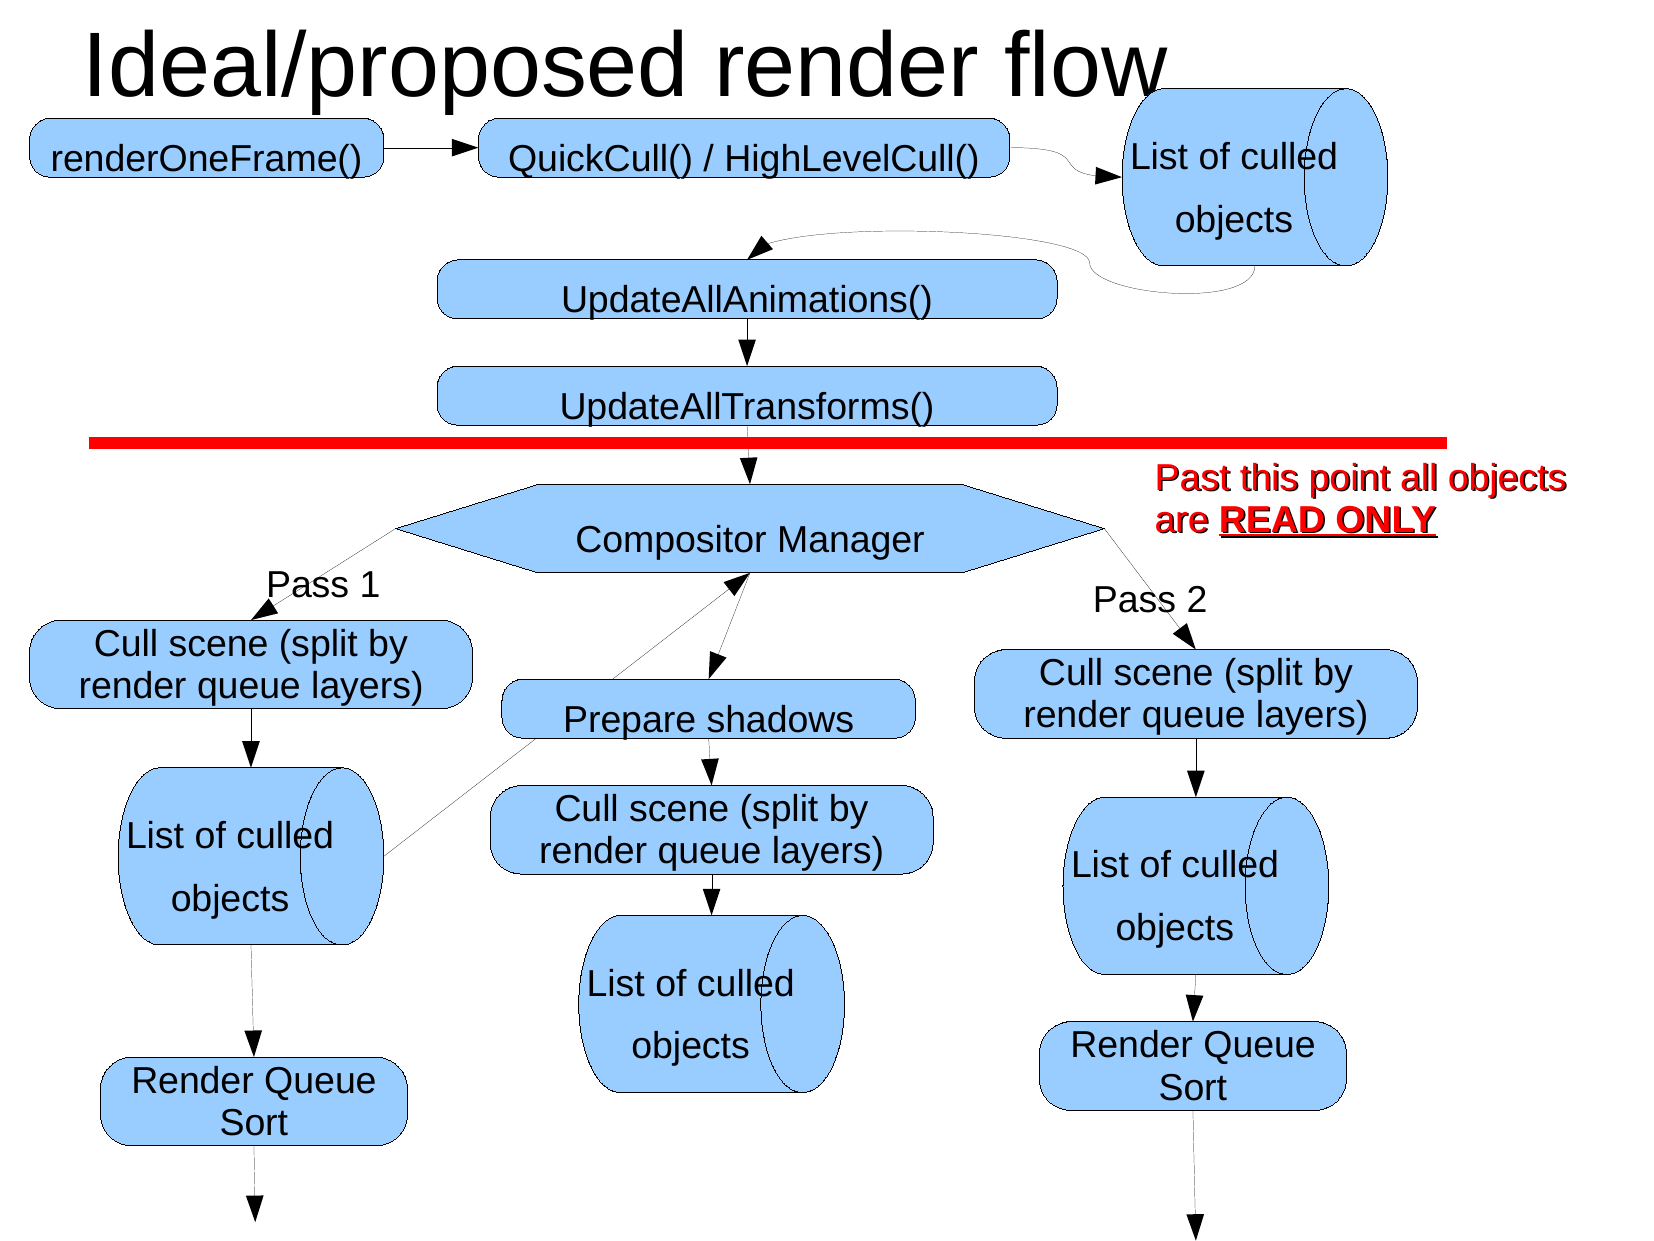

# Ideal/proposed render flow
List of culled
objects
renderOneFrame()
QuickCull() / HighLevelCull()
UpdateAllAnimations()
UpdateAllTransforms()
Past this point all objects are READ ONLY
Compositor Manager
Cull scene (split by render queue layers)
Cull scene (split by render queue layers)
Prepare shadows
List of culled
objects
Cull scene (split by render queue layers)
List of culled
objects
List of culled
objects
Render Queue Sort
Render Queue Sort